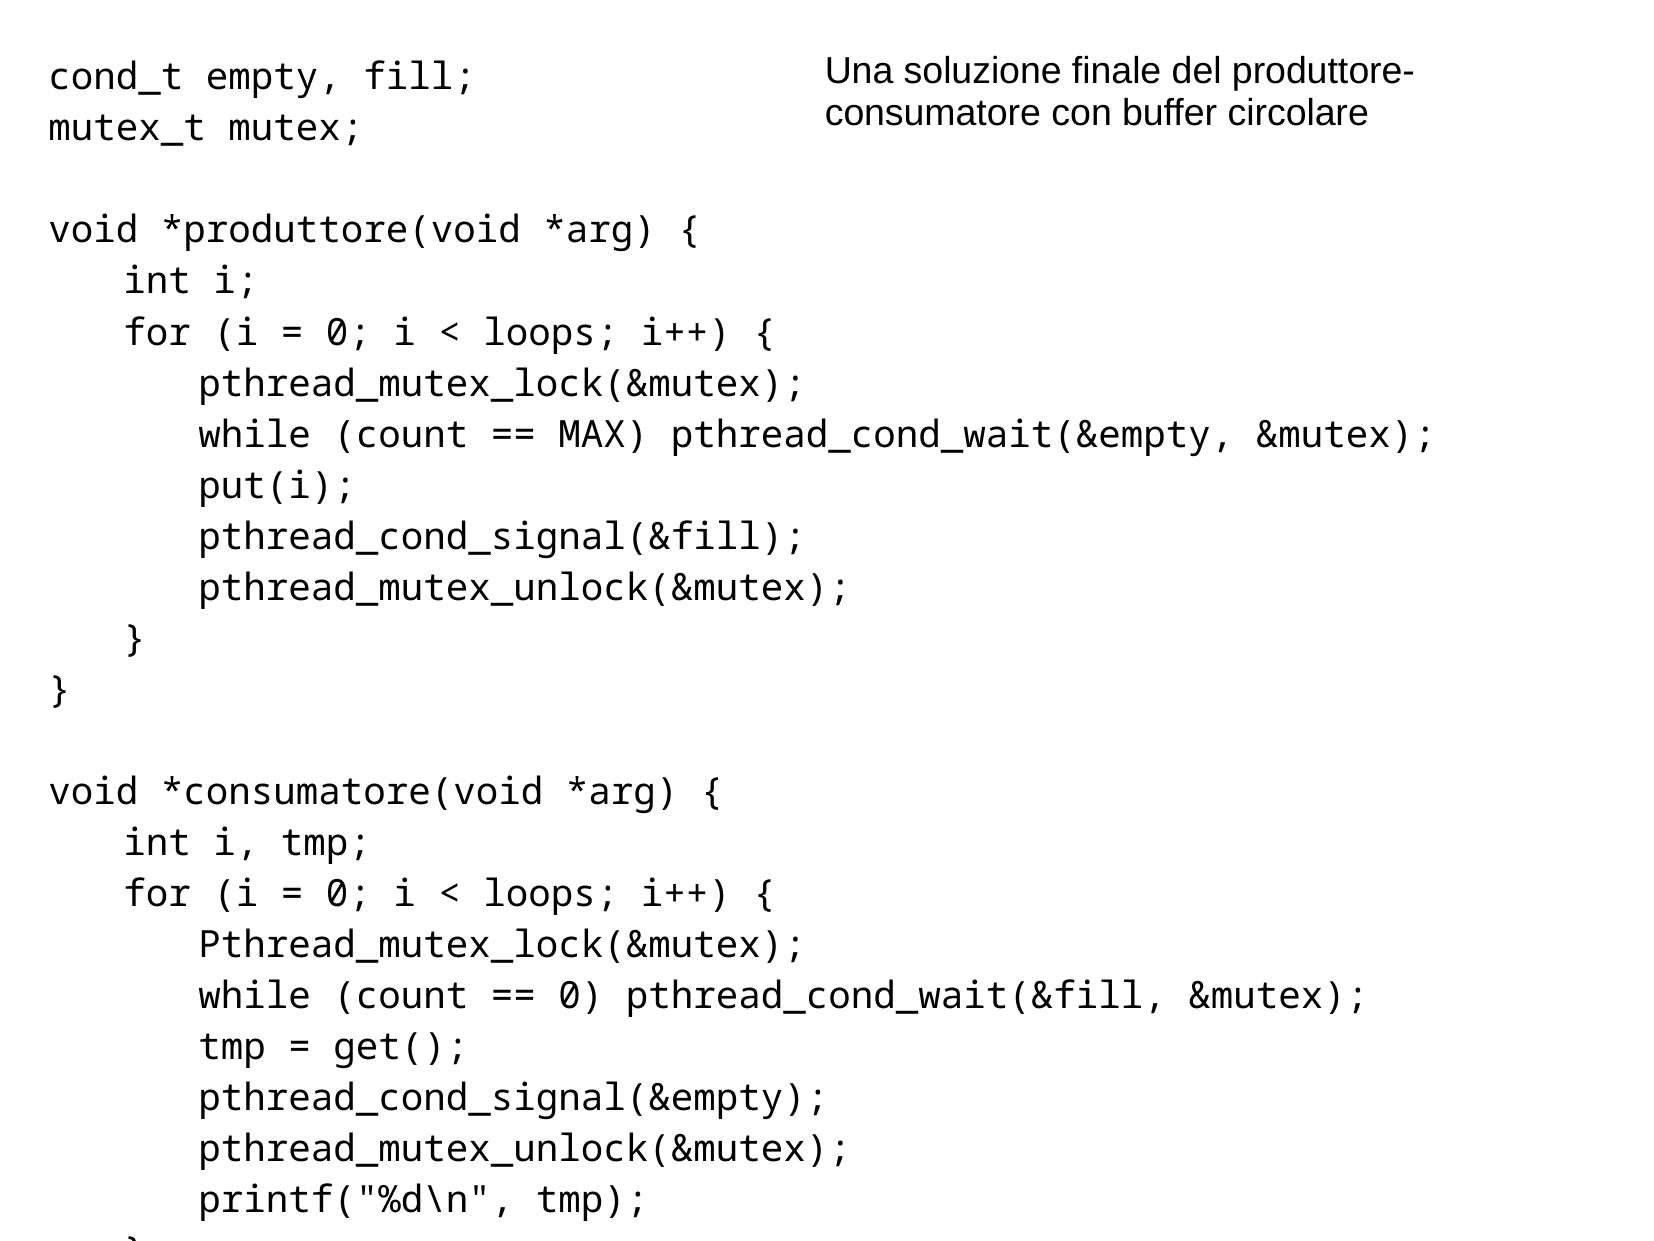

cond_t empty, fill;
mutex_t mutex;
void *produttore(void *arg) {
 	int i;
 	for (i = 0; i < loops; i++) {
 		pthread_mutex_lock(&mutex);
 		while (count == MAX) pthread_cond_wait(&empty, &mutex);
 		put(i);
 		pthread_cond_signal(&fill);
 		pthread_mutex_unlock(&mutex);
 	}
}
void *consumatore(void *arg) {
 	int i, tmp;
 	for (i = 0; i < loops; i++) {
 		Pthread_mutex_lock(&mutex);
 		while (count == 0) pthread_cond_wait(&fill, &mutex);
 		tmp = get();
 		pthread_cond_signal(&empty);
 		pthread_mutex_unlock(&mutex);
 		printf("%d\n", tmp);
	}
 }
Una soluzione finale del produttore-consumatore con buffer circolare